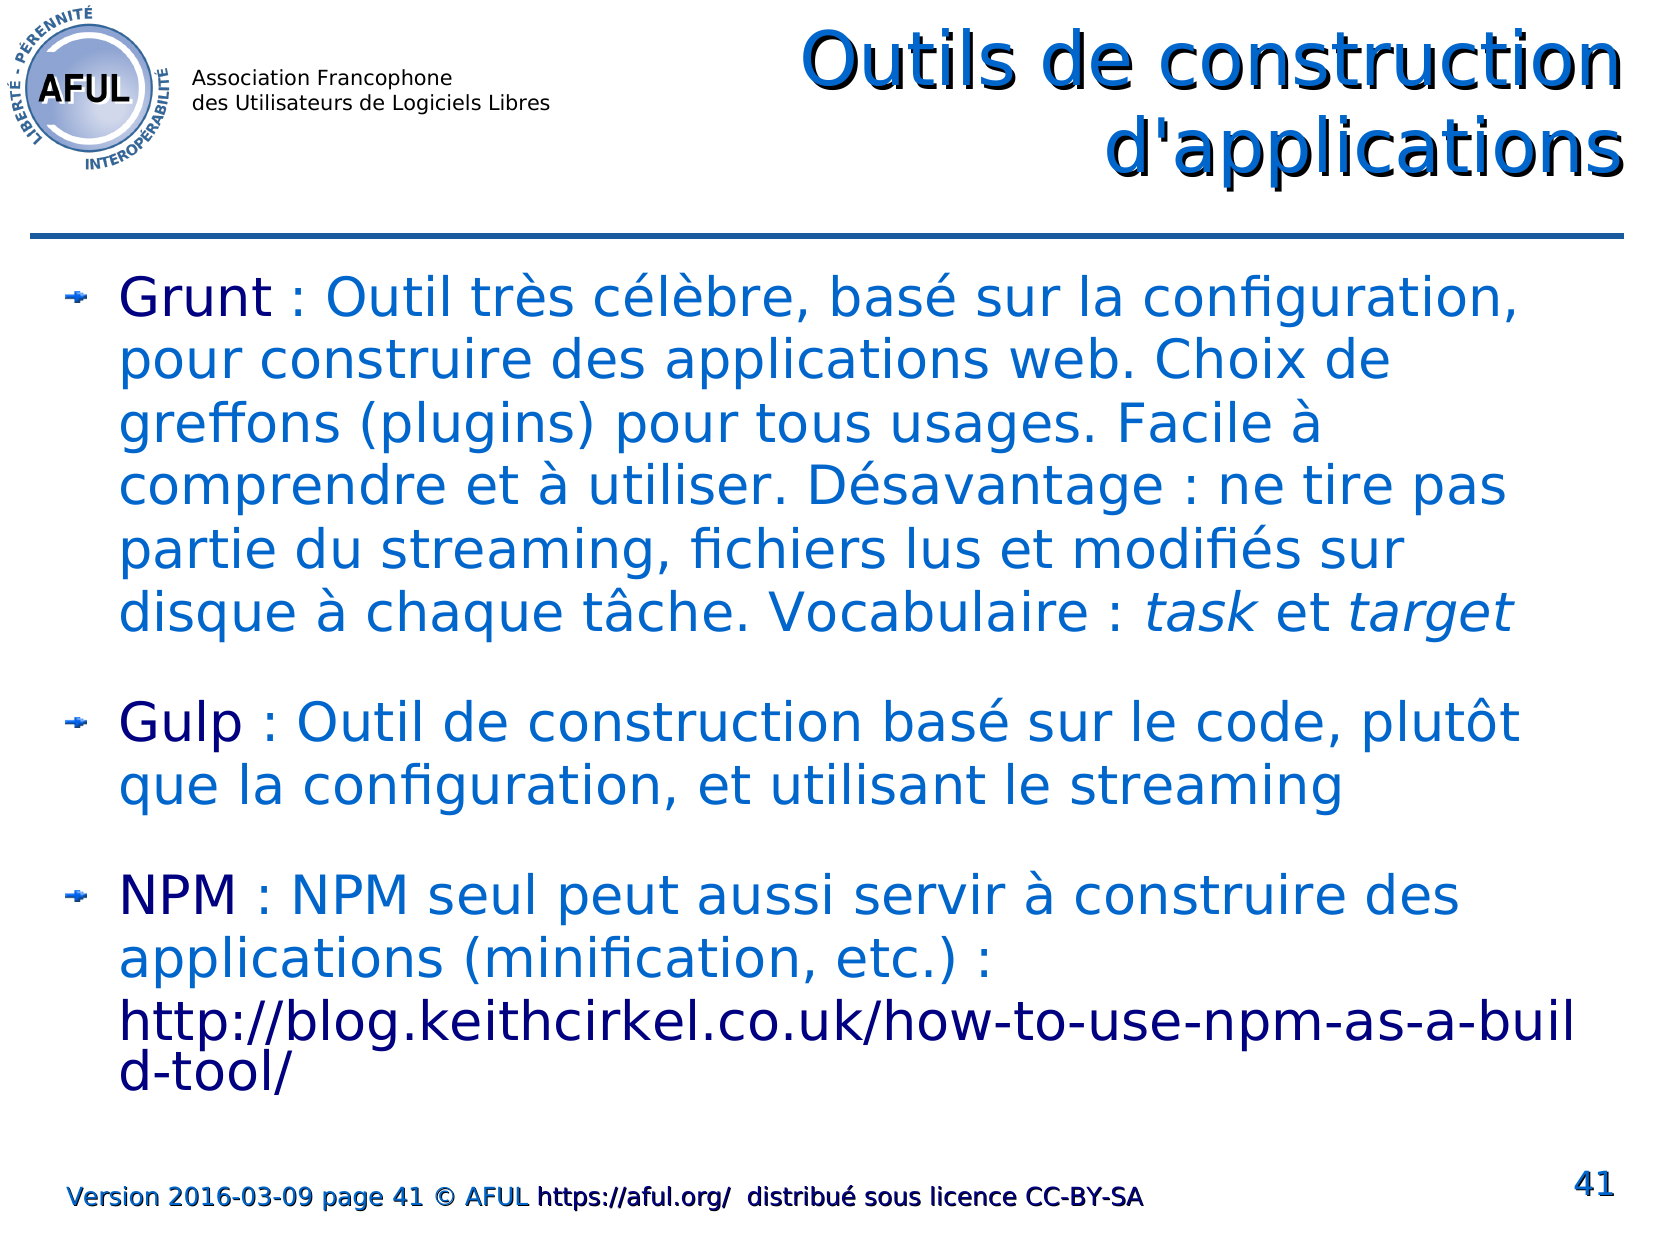

# Outils de construction d'applications
Grunt : Outil très célèbre, basé sur la configuration, pour construire des applications web. Choix de greffons (plugins) pour tous usages. Facile à comprendre et à utiliser. Désavantage : ne tire pas partie du streaming, fichiers lus et modifiés sur disque à chaque tâche. Vocabulaire : task et target
Gulp : Outil de construction basé sur le code, plutôt que la configuration, et utilisant le streaming
NPM : NPM seul peut aussi servir à construire des applications (minification, etc.) : http://blog.keithcirkel.co.uk/how-to-use-npm-as-a-build-tool/